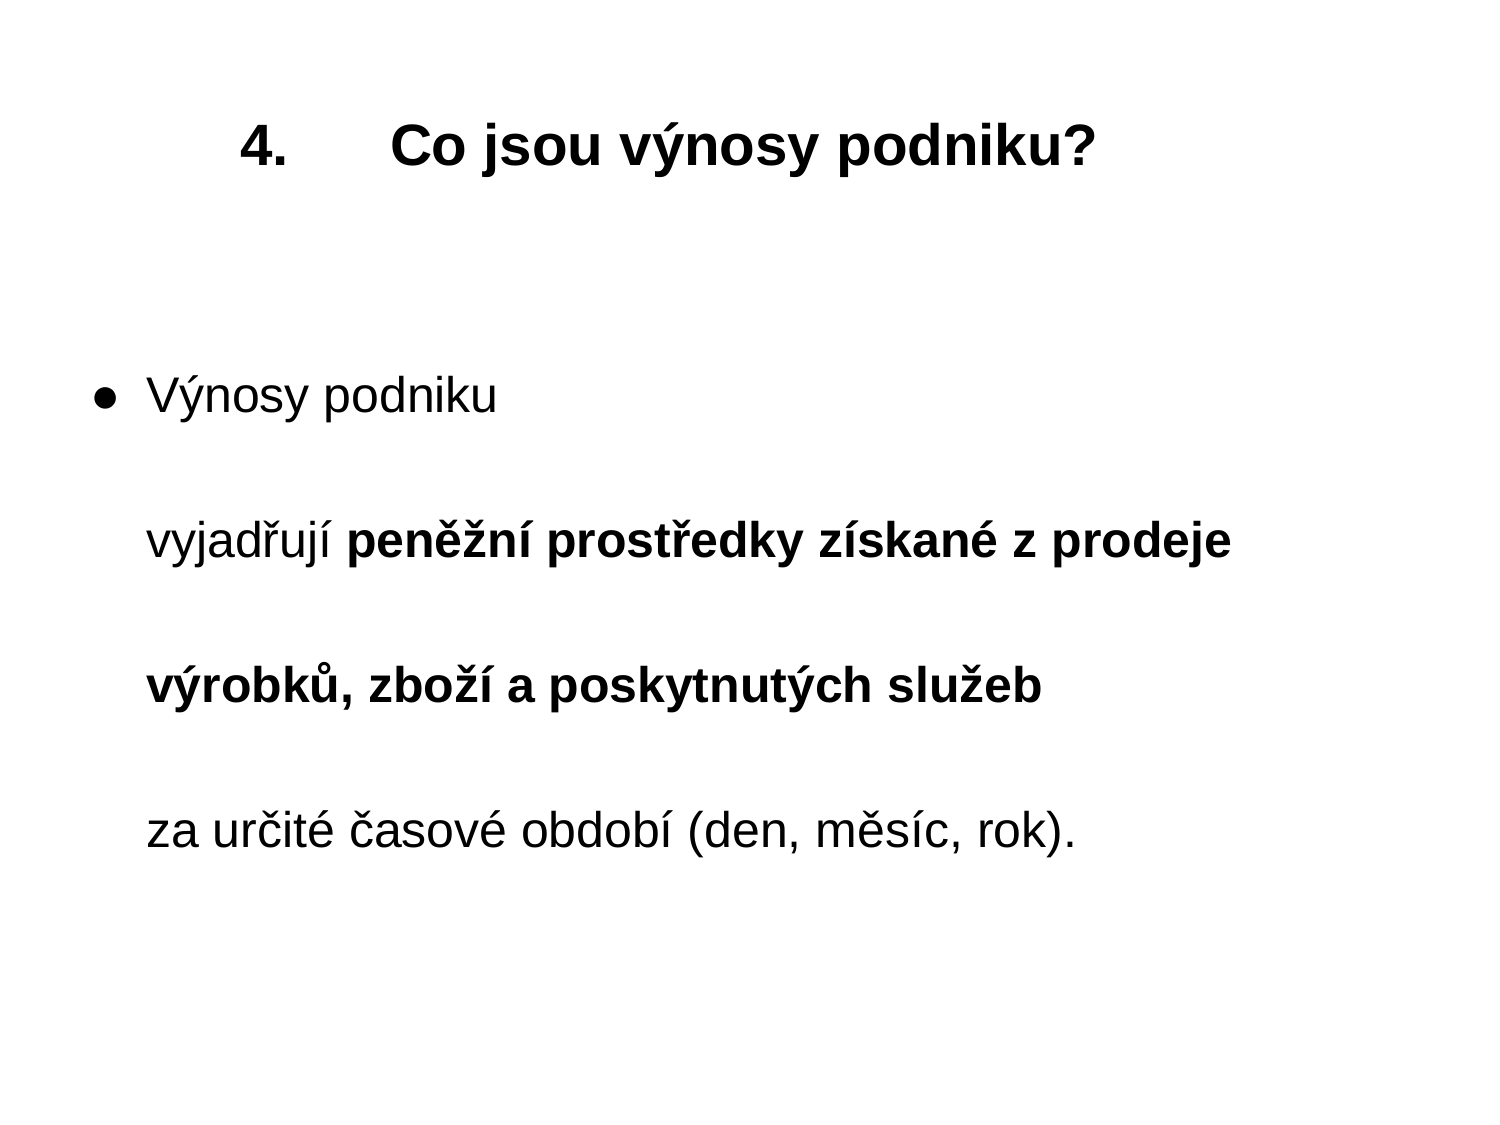

# 4.	Co jsou výnosy podniku?
●	Výnosy podniku
	vyjadřují peněžní prostředky získané z prodeje
	výrobků, zboží a poskytnutých služeb
	za určité časové období (den, měsíc, rok).